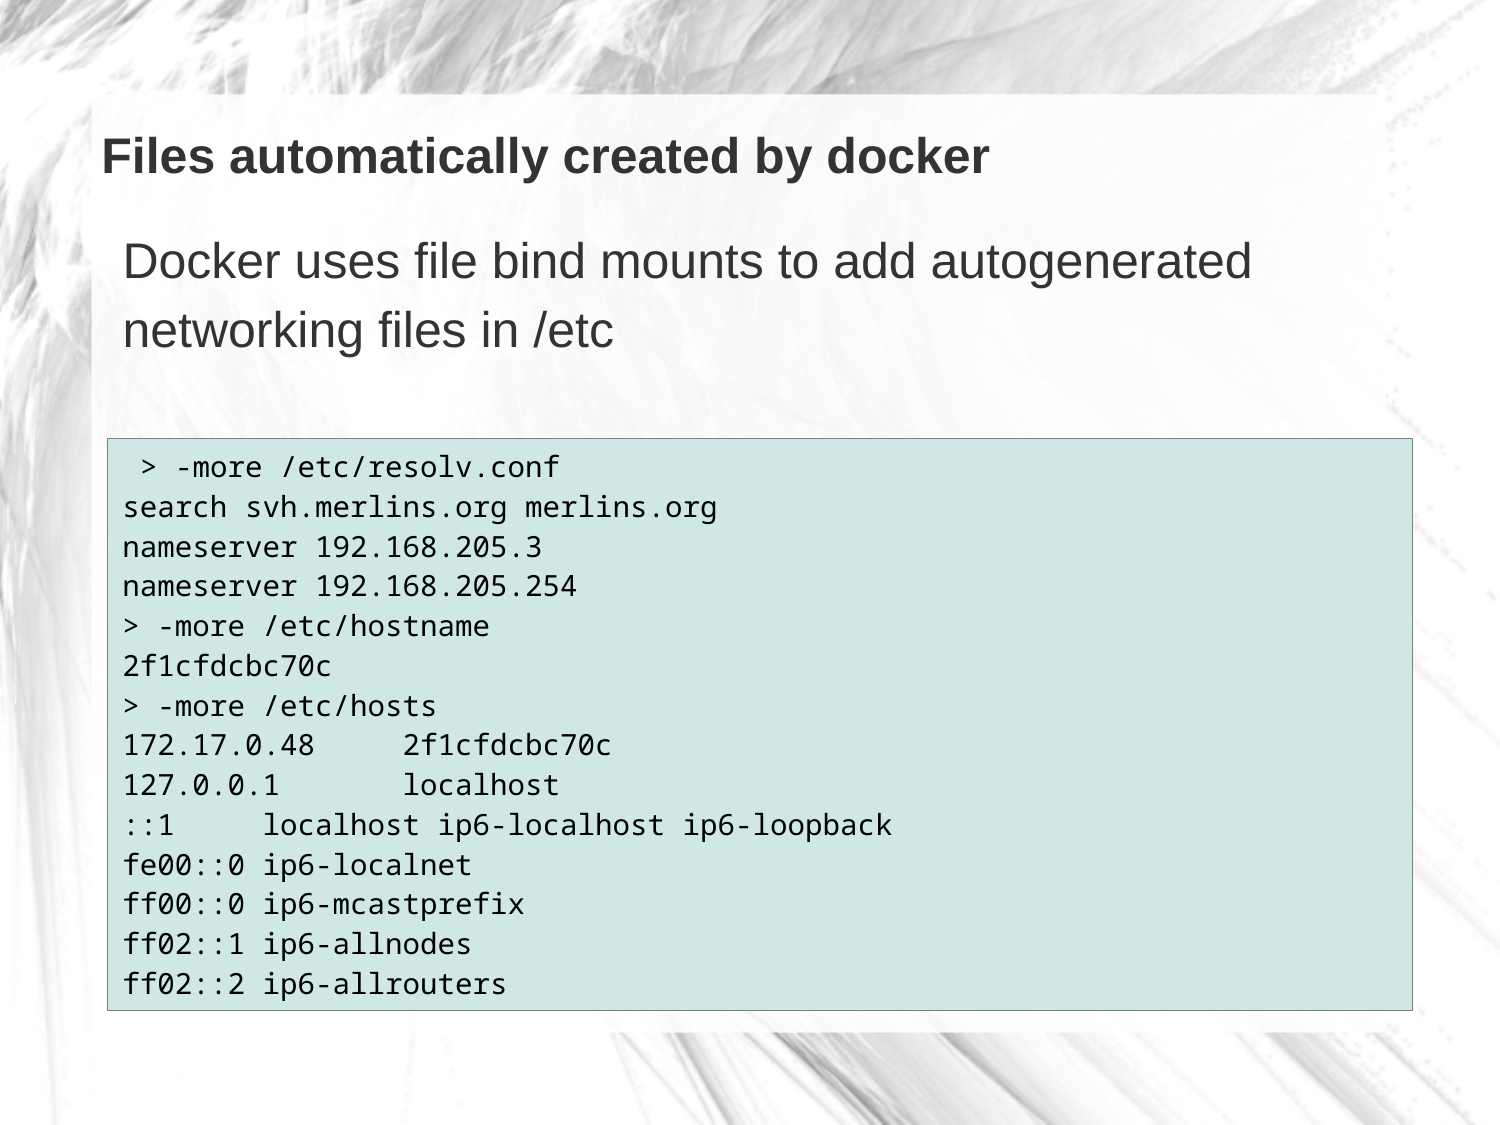

# Files automatically created by docker
Docker uses file bind mounts to add autogenerated networking files in /etc
 > -more /etc/resolv.conf
search svh.merlins.org merlins.org
nameserver 192.168.205.3
nameserver 192.168.205.254
> -more /etc/hostname
2f1cfdcbc70c
> -more /etc/hosts
172.17.0.48 2f1cfdcbc70c
127.0.0.1 localhost
::1 localhost ip6-localhost ip6-loopback
fe00::0 ip6-localnet
ff00::0 ip6-mcastprefix
ff02::1 ip6-allnodes
ff02::2 ip6-allrouters